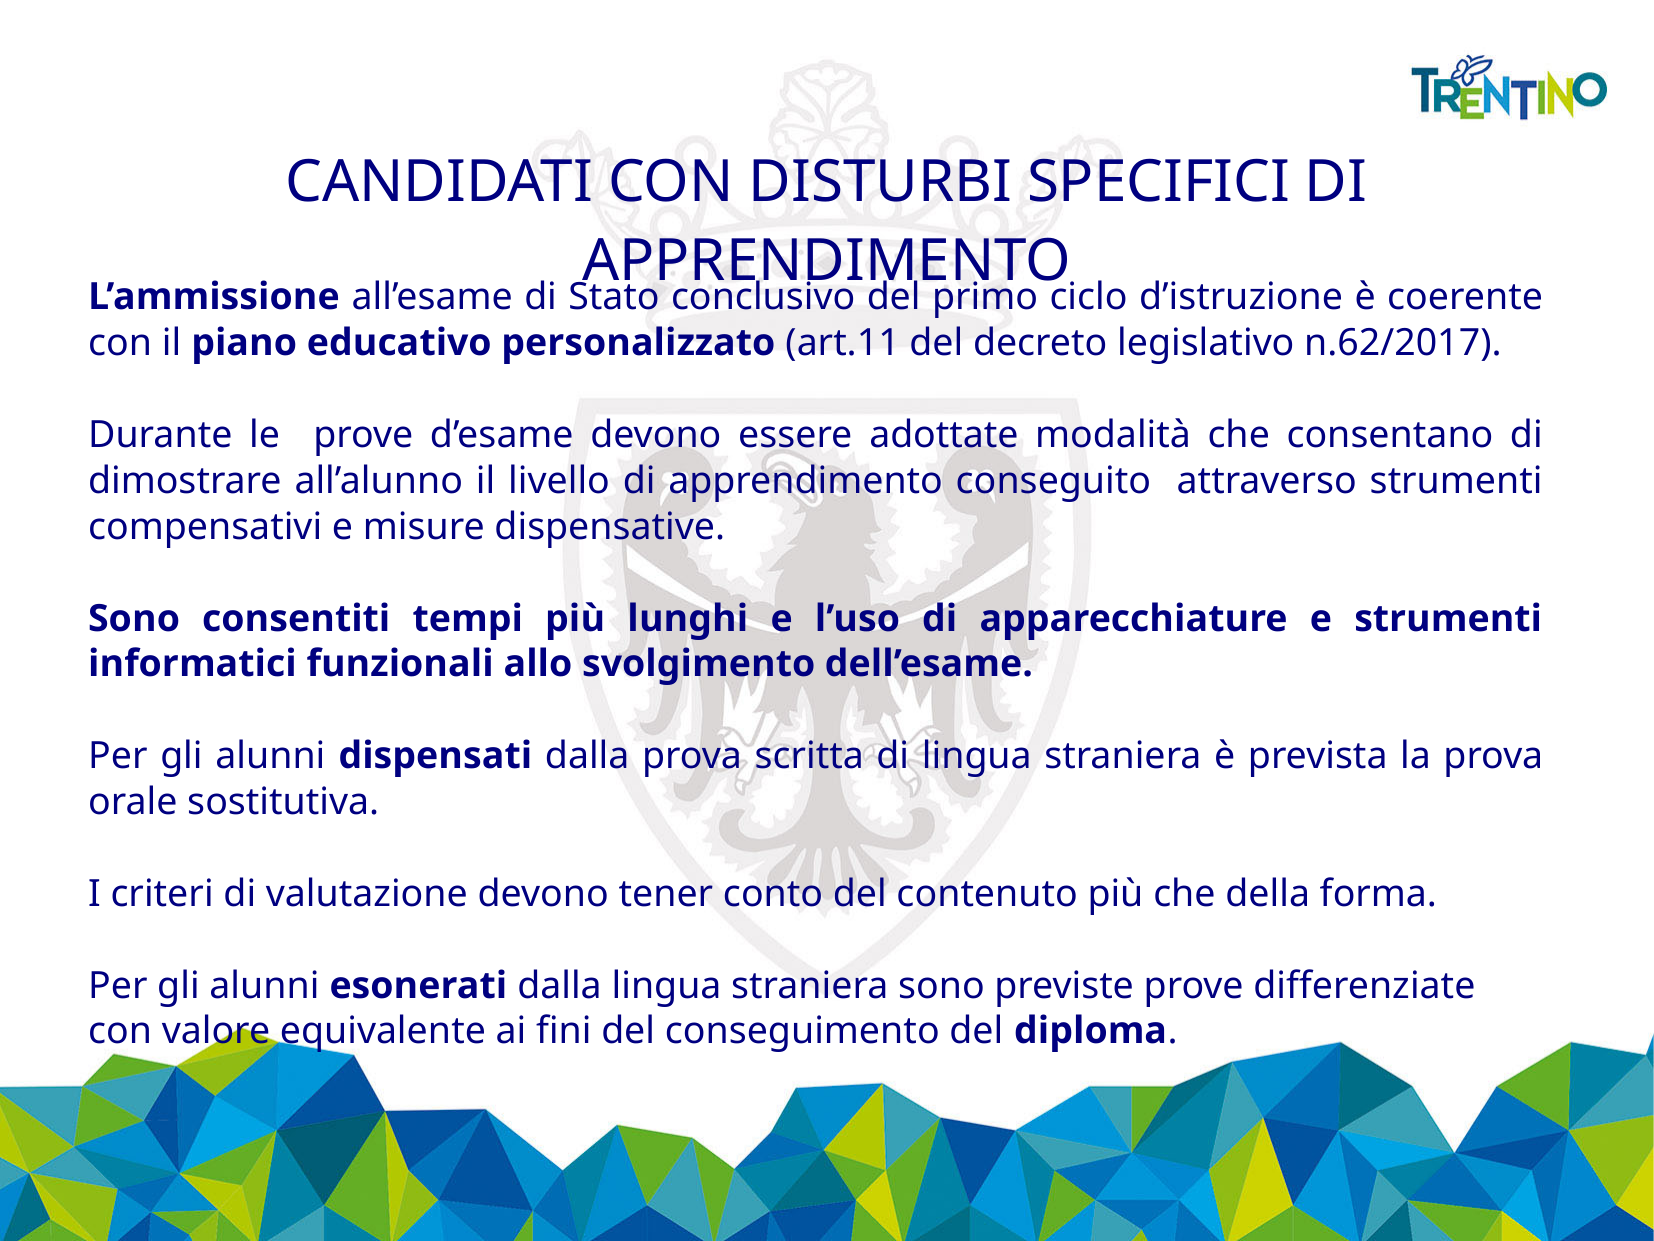

CANDIDATI CON DISTURBI SPECIFICI DI APPRENDIMENTO
L’ammissione all’esame di Stato conclusivo del primo ciclo d’istruzione è coerente con il piano educativo personalizzato (art.11 del decreto legislativo n.62/2017).
Durante le prove d’esame devono essere adottate modalità che consentano di dimostrare all’alunno il livello di apprendimento conseguito attraverso strumenti compensativi e misure dispensative.
Sono consentiti tempi più lunghi e l’uso di apparecchiature e strumenti informatici funzionali allo svolgimento dell’esame.
Per gli alunni dispensati dalla prova scritta di lingua straniera è prevista la prova orale sostitutiva.
I criteri di valutazione devono tener conto del contenuto più che della forma.
Per gli alunni esonerati dalla lingua straniera sono previste prove differenziate con valore equivalente ai fini del conseguimento del diploma.